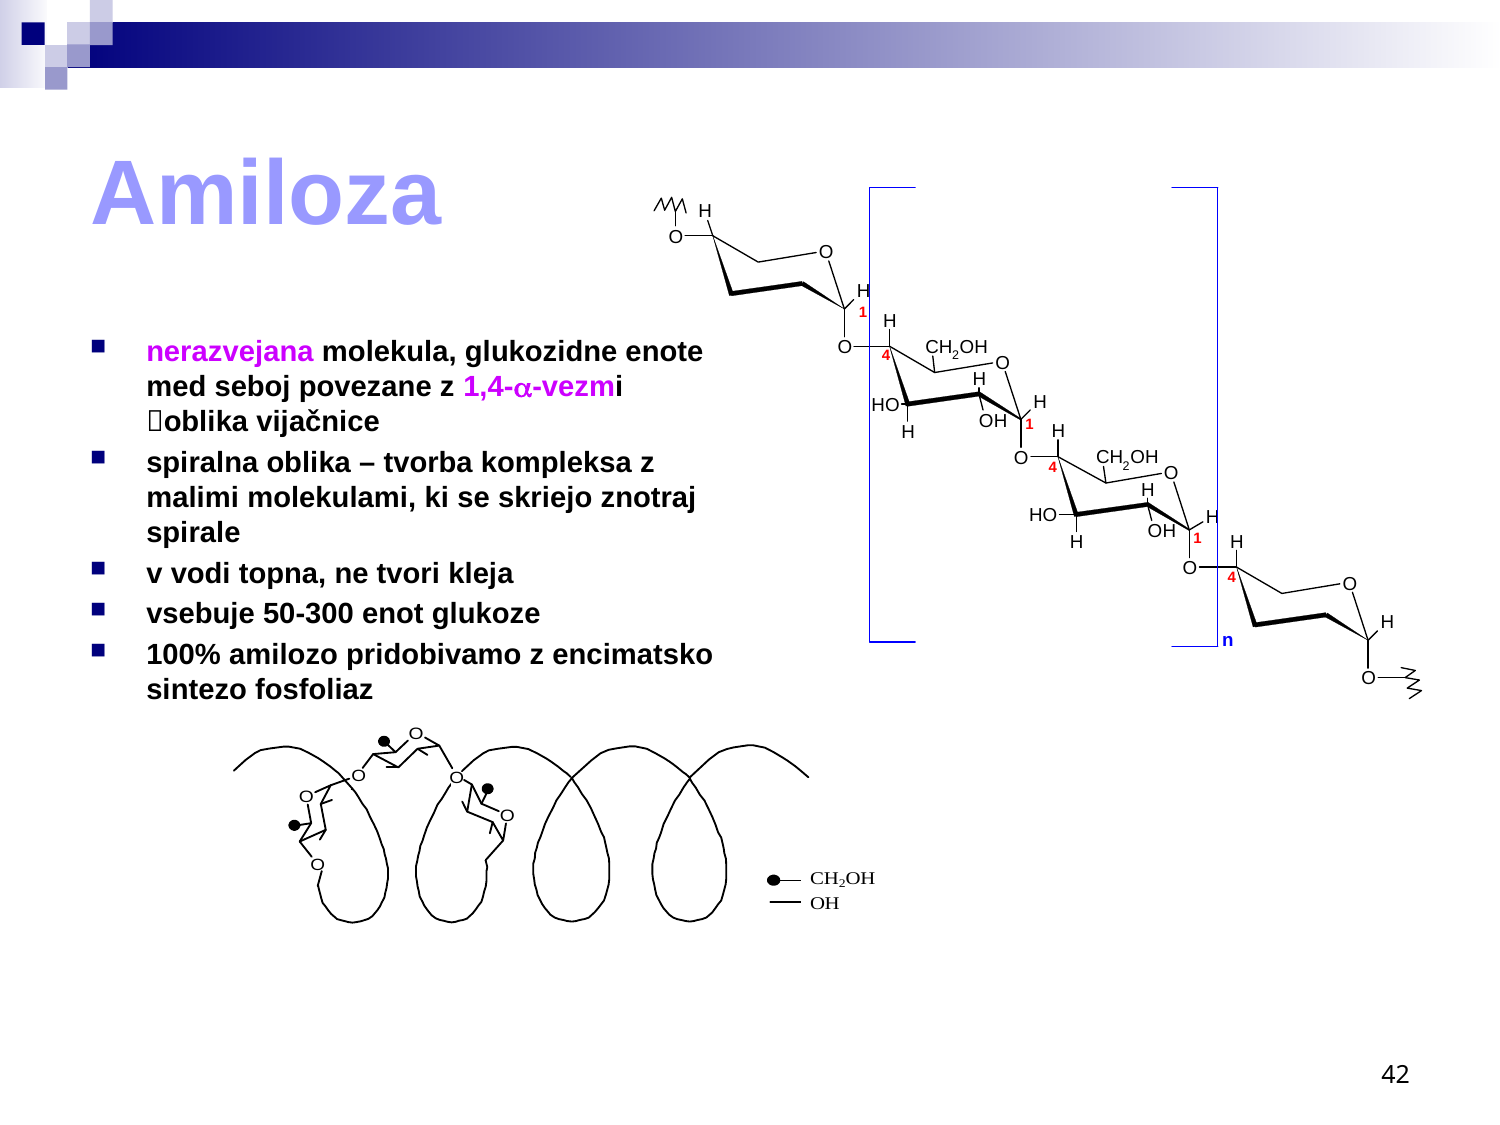

# Amiloza
nerazvejana molekula, glukozidne enote med seboj povezane z 1,4--vezmi oblika vijačnice
spiralna oblika – tvorba kompleksa z malimi molekulami, ki se skriejo znotraj spirale
v vodi topna, ne tvori kleja
vsebuje 50-300 enot glukoze
100% amilozo pridobivamo z encimatsko sintezo fosfoliaz